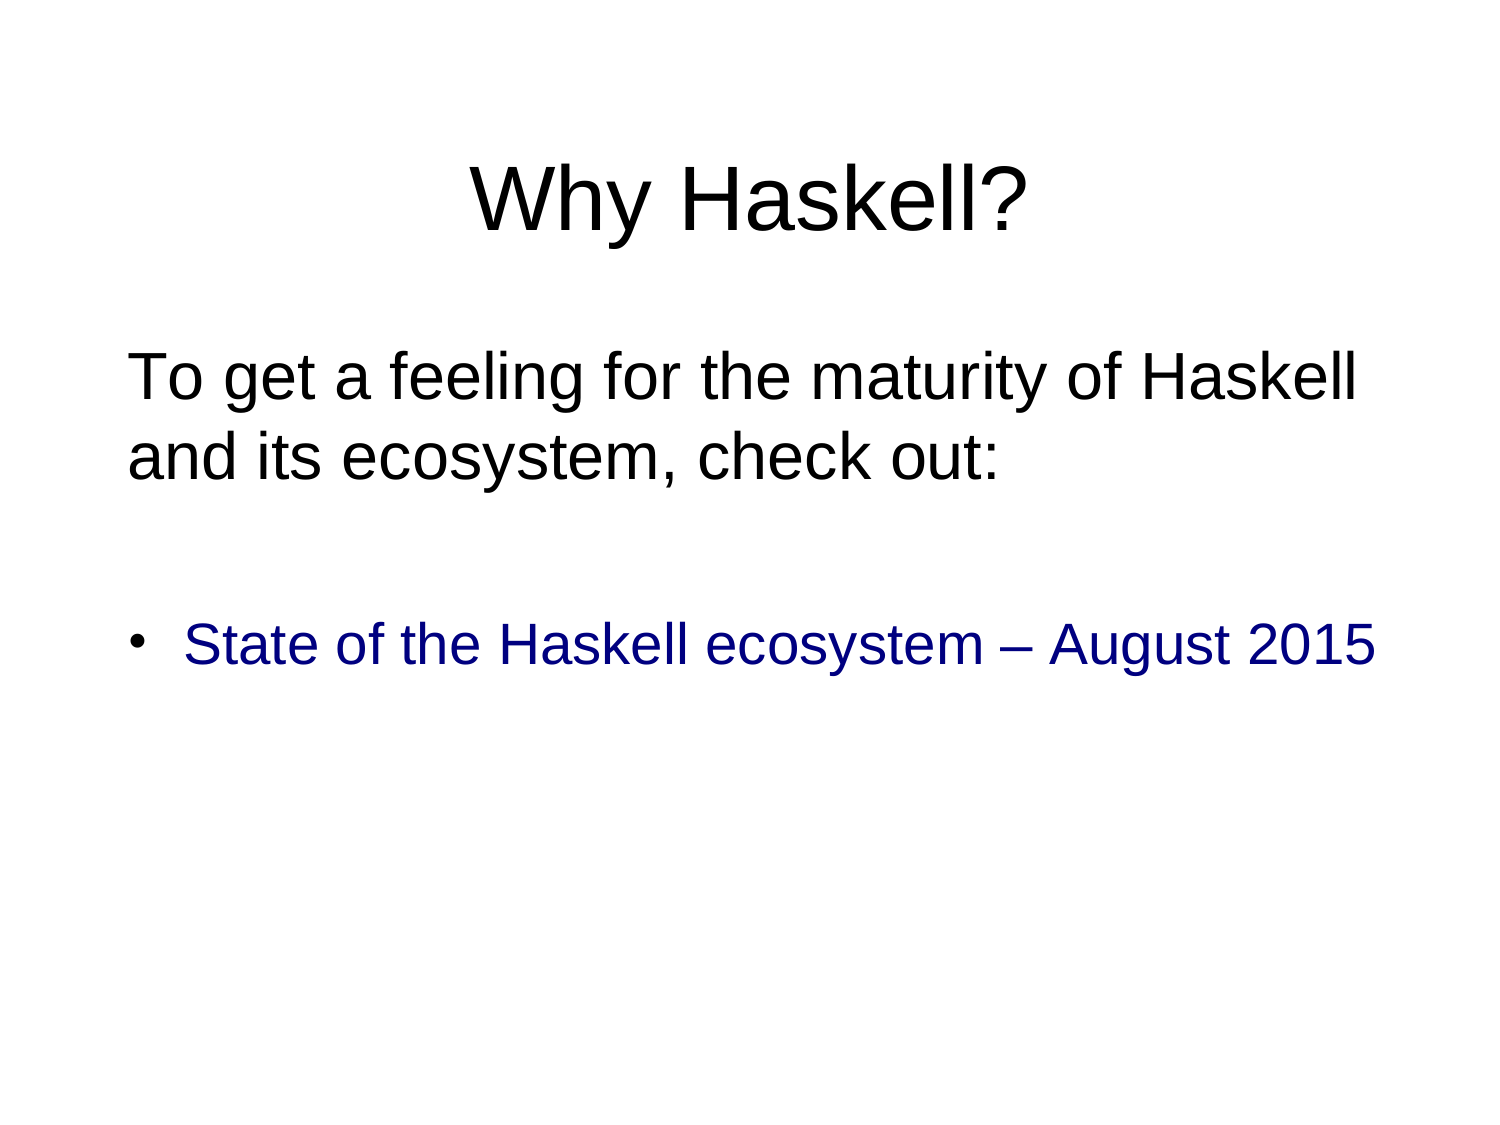

# Why Haskell?
To get a feeling for the maturity of Haskell and its ecosystem, check out:
State of the Haskell ecosystem – August 2015